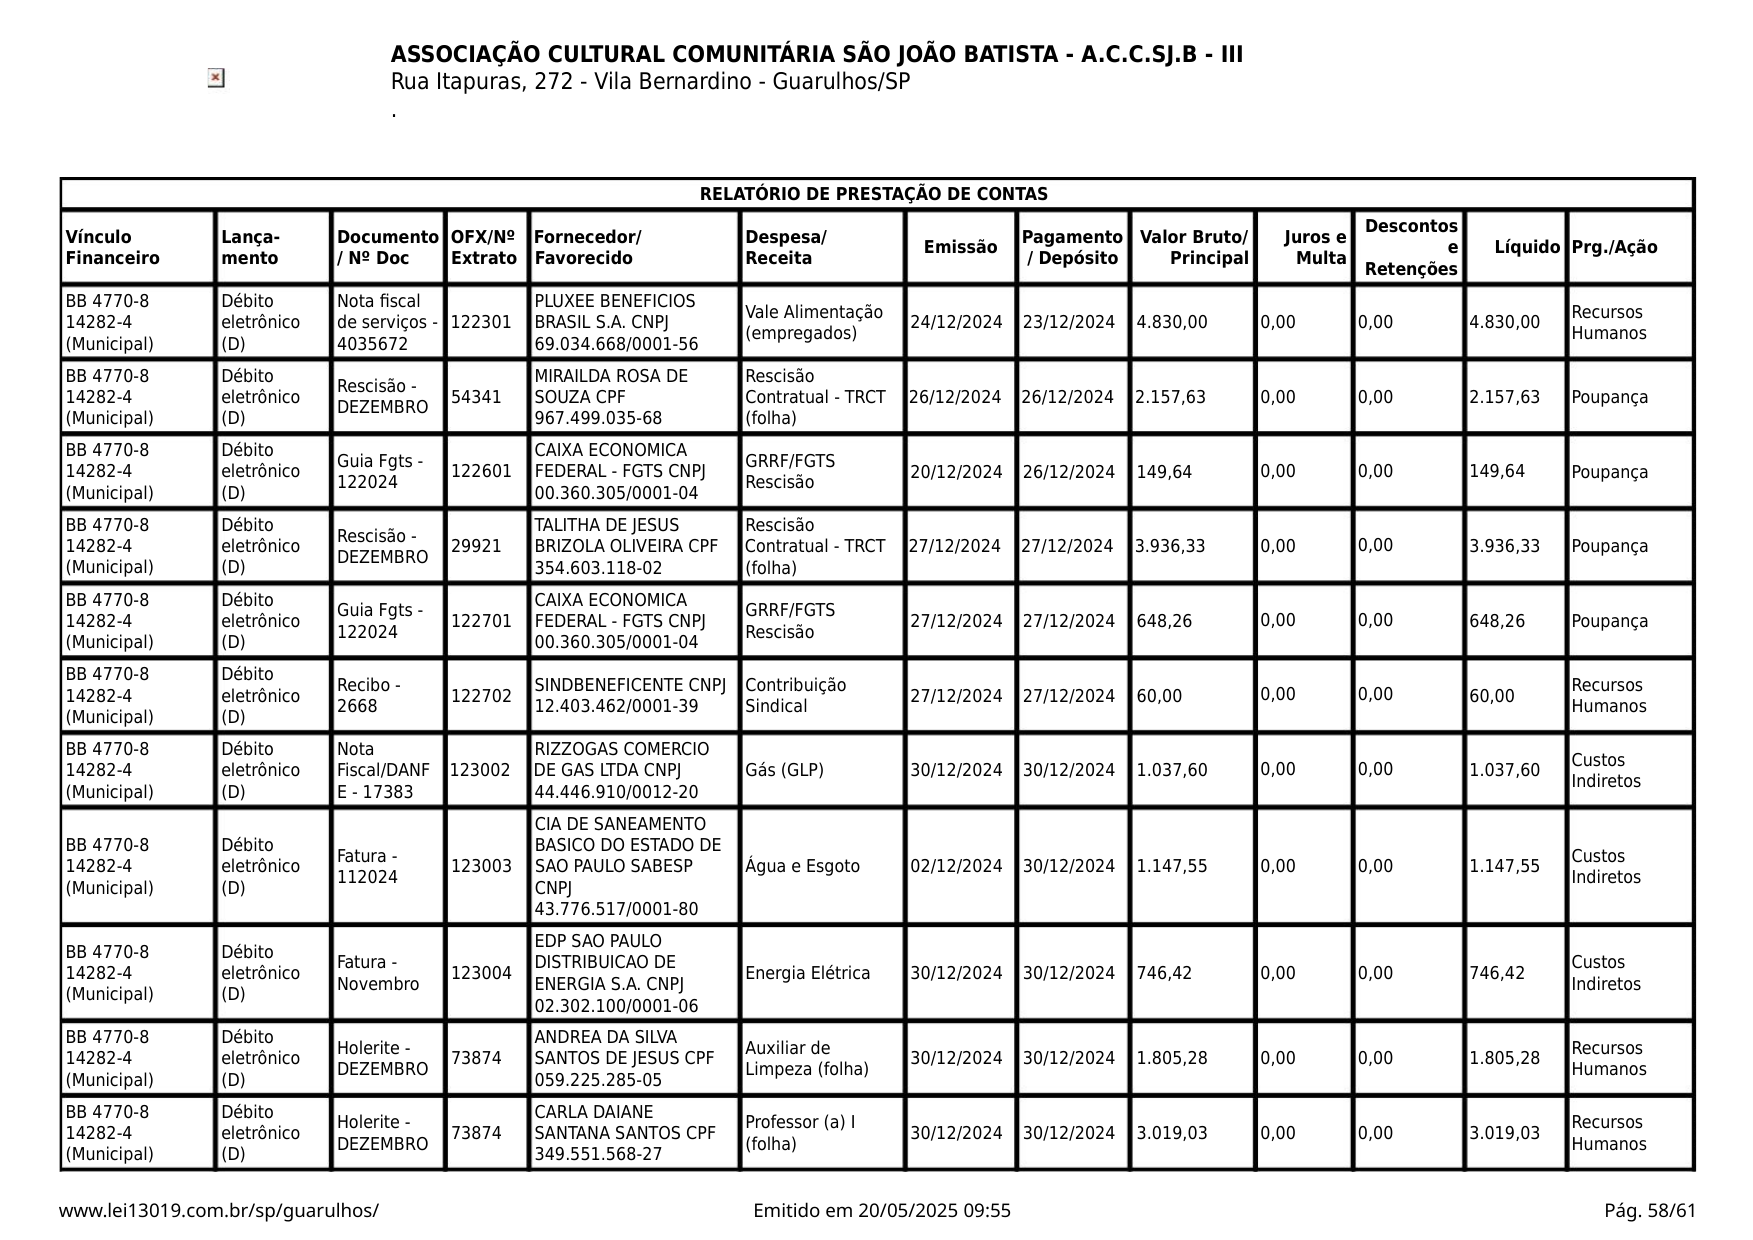

ASSOCIAÇÃO CULTURAL COMUNITÁRIA SÃO JOÃO BATISTA - A.C.C.SJ.B - III
Rua Itapuras, 272 - Vila Bernardino - Guarulhos/SP
.
RELATÓRIO DE PRESTAÇÃO DE CONTAS
Descontos
e
Retenções
Vínculo
Financeiro
Lança-
mento
Documento OFX/Nº Fornecedor/
Despesa/
Receita
Pagamento Valor Bruto/
/ Depósito Principal
Juros e
Multa
Emissão
Líquido Prg./Ação
/ Nº Doc
Extrato Favorecido
BB 4770-8
14282-4
(Municipal)
Débito
eletrônico
(D)
Nota ﬁscal
de serviços - 122301 BRASIL S.A. CNPJ
4035672
PLUXEE BENEFICIOS
Vale Alimentação
(empregados)
Recursos
Humanos
24/12/2024 23/12/2024 4.830,00
0,00
0,00
0,00
0,00
0,00
0,00
0,00
0,00
4.830,00
69.034.668/0001-56
BB 4770-8
14282-4
(Municipal)
Débito
eletrônico
(D)
MIRAILDA ROSA DE
SOUZA CPF
967.499.035-68
Rescisão
Rescisão -
DEZEMBRO
54341
Contratual - TRCT 26/12/2024 26/12/2024 2.157,63
(folha)
0,00
0,00
0,00
0,00
0,00
0,00
2.157,63
149,64
Poupança
BB 4770-8
14282-4
(Municipal)
Débito
eletrônico
(D)
CAIXA ECONOMICA
122601 FEDERAL - FGTS CNPJ
00.360.305/0001-04
Guia Fgts -
122024
GRRF/FGTS
Rescisão
20/12/2024 26/12/2024 149,64
Poupança
Poupança
Poupança
BB 4770-8
14282-4
(Municipal)
Débito
eletrônico
(D)
TALITHA DE JESUS
Rescisão
Rescisão -
DEZEMBRO
29921
BRIZOLA OLIVEIRA CPF Contratual - TRCT 27/12/2024 27/12/2024 3.936,33
354.603.118-02
3.936,33
648,26
(folha)
BB 4770-8
14282-4
(Municipal)
Débito
eletrônico
(D)
CAIXA ECONOMICA
122701 FEDERAL - FGTS CNPJ
00.360.305/0001-04
Guia Fgts -
122024
GRRF/FGTS
Rescisão
27/12/2024 27/12/2024 648,26
27/12/2024 27/12/2024 60,00
30/12/2024 30/12/2024 1.037,60
BB 4770-8
14282-4
(Municipal)
Débito
eletrônico
(D)
Recibo -
2668
SINDBENEFICENTE CNPJ Contribuição
12.403.462/0001-39
Recursos
Humanos
122702
60,00
Sindical
BB 4770-8
14282-4
(Municipal)
Débito
eletrônico
(D)
Nota
RIZZOGAS COMERCIO
Custos
Indiretos
Fiscal/DANF 123002 DE GAS LTDA CNPJ
E - 17383
Gás (GLP)
1.037,60
44.446.910/0012-20
CIA DE SANEAMENTO
BASICO DO ESTADO DE
123003 SAO PAULO SABESP
CNPJ
BB 4770-8
14282-4
(Municipal)
Débito
eletrônico
(D)
Fatura -
112024
Custos
Indiretos
Água e Esgoto
Energia Elétrica
02/12/2024 30/12/2024 1.147,55
30/12/2024 30/12/2024 746,42
0,00
0,00
0,00
0,00
1.147,55
746,42
43.776.517/0001-80
EDP SAO PAULO
DISTRIBUICAO DE
ENERGIA S.A. CNPJ
02.302.100/0001-06
BB 4770-8
14282-4
(Municipal)
Débito
eletrônico
(D)
Fatura -
Novembro
Custos
Indiretos
123004
BB 4770-8
14282-4
(Municipal)
Débito
eletrônico
(D)
ANDREA DA SILVA
SANTOS DE JESUS CPF
059.225.285-05
Holerite -
DEZEMBRO
Auxiliar de
Limpeza (folha)
Recursos
Humanos
73874
73874
30/12/2024 30/12/2024 1.805,28
30/12/2024 30/12/2024 3.019,03
0,00
0,00
0,00
0,00
1.805,28
3.019,03
BB 4770-8
14282-4
(Municipal)
Débito
eletrônico
(D)
CARLA DAIANE
SANTANA SANTOS CPF
349.551.568-27
Holerite -
DEZEMBRO
Professor (a) I
(folha)
Recursos
Humanos
www.lei13019.com.br/sp/guarulhos/
Emitido em 20/05/2025 09:55
Pág. 58/61